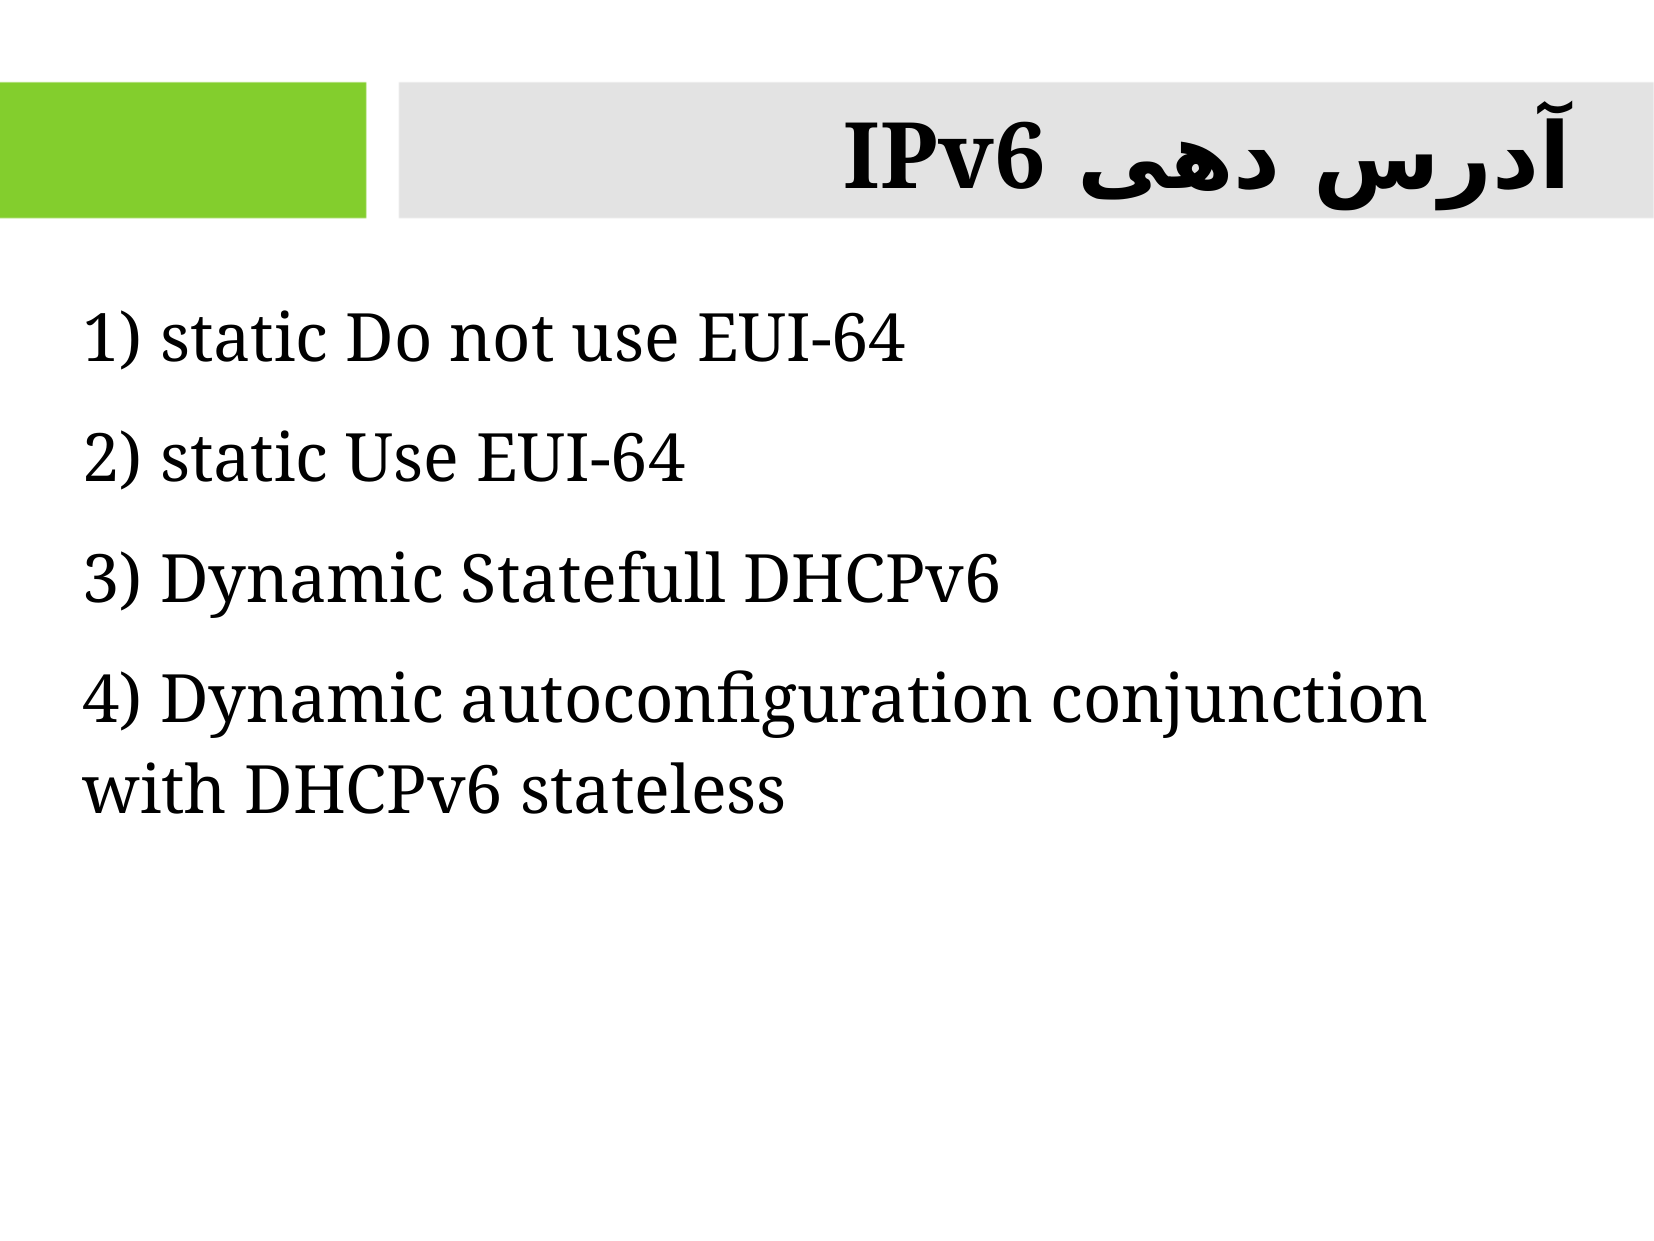

# آدرس دهی IPv6
1) static Do not use EUI-64
2) static Use EUI-64
3) Dynamic Statefull DHCPv6
4) Dynamic autoconfiguration conjunction with DHCPv6 stateless